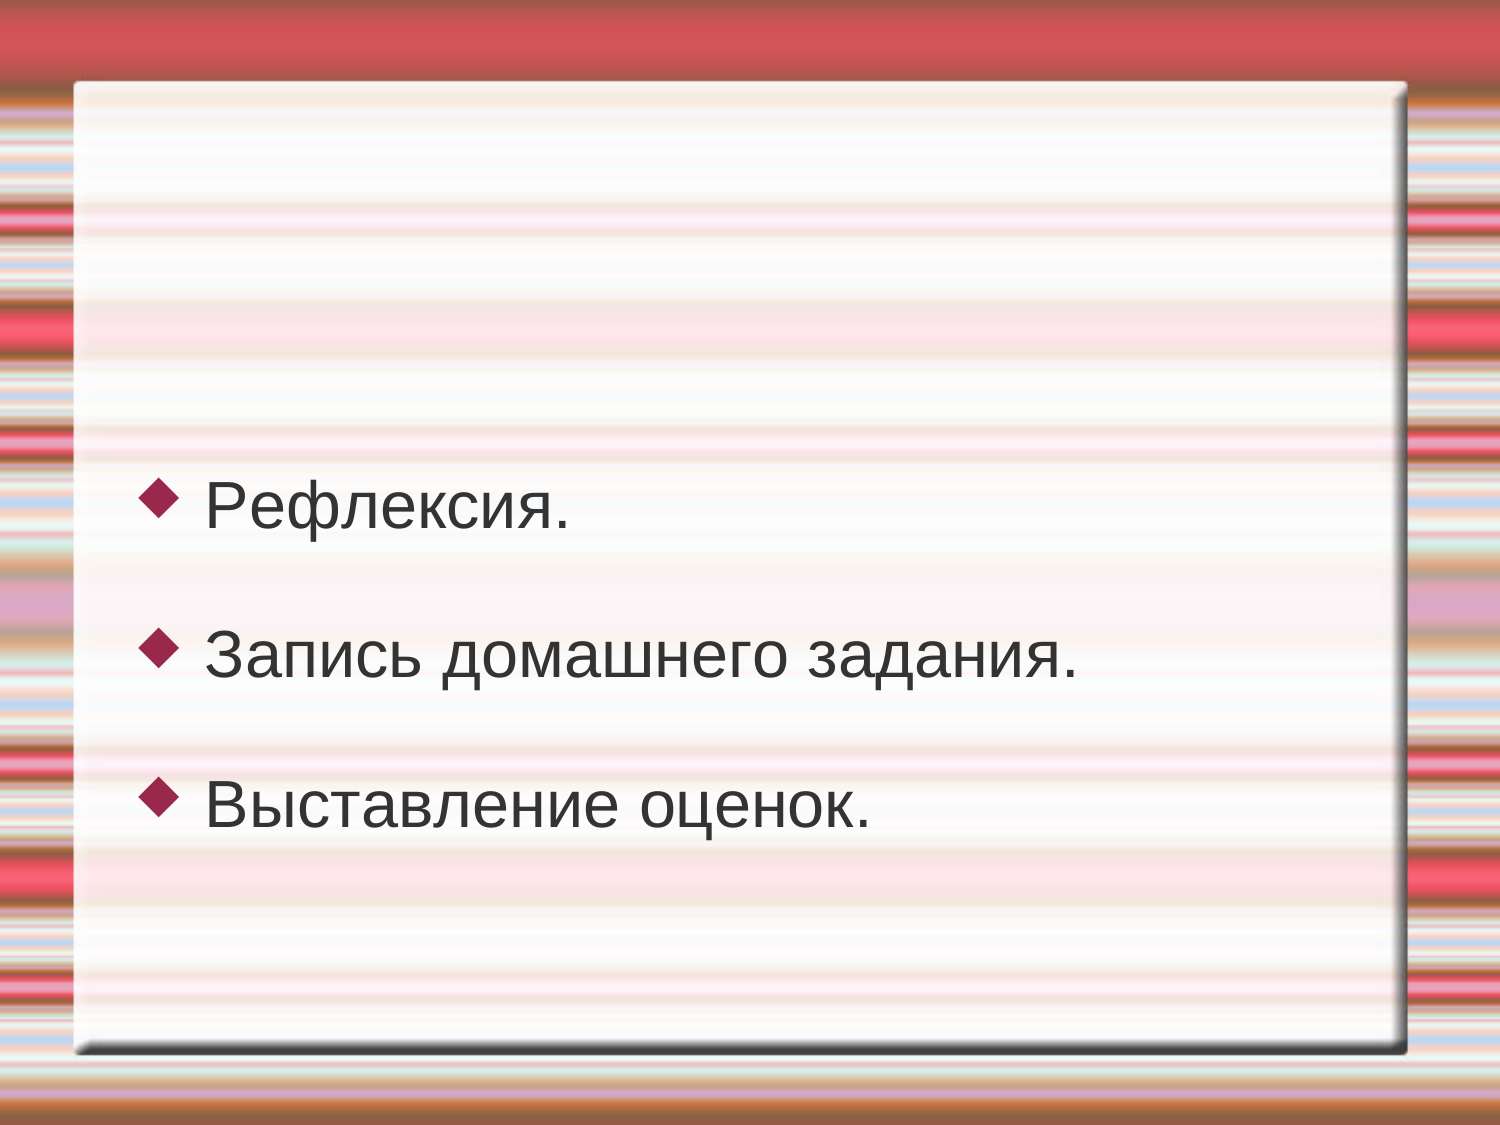

#
Рефлексия.
Запись домашнего задания.
Выставление оценок.